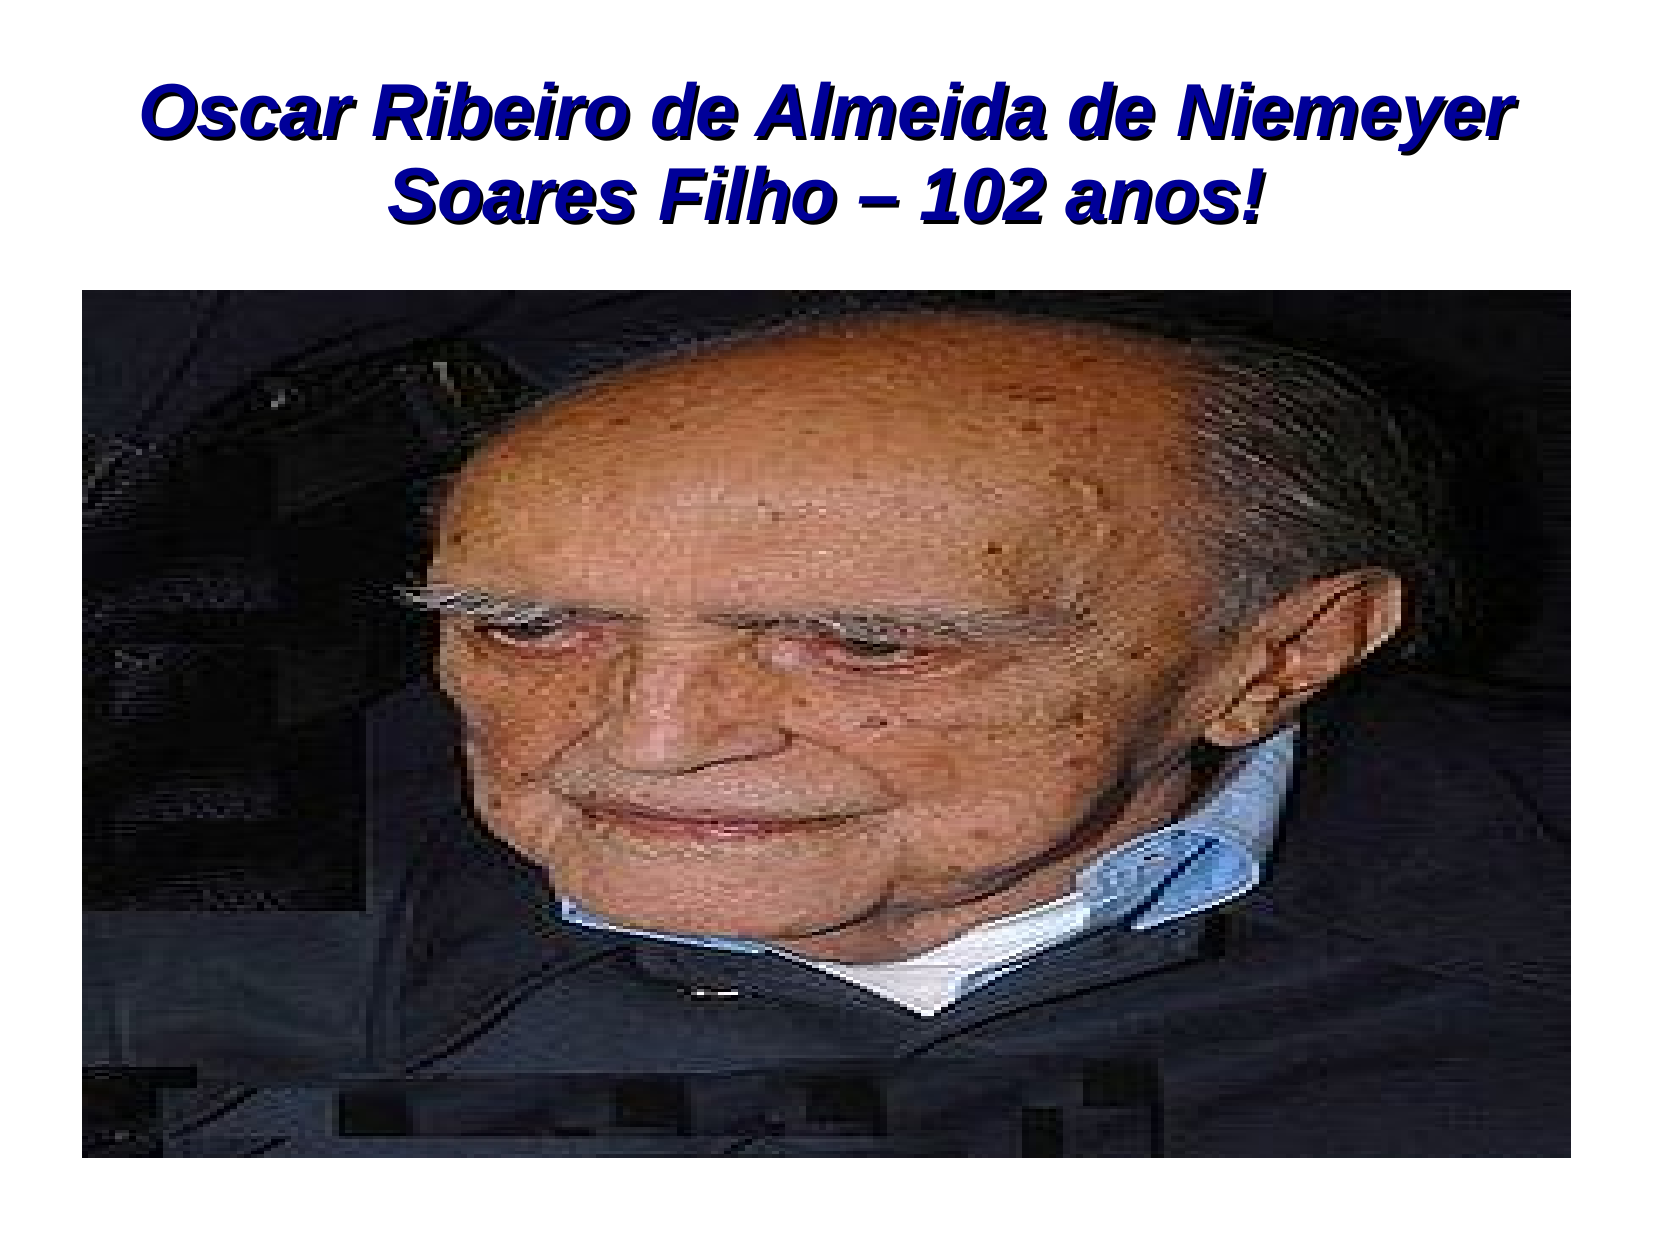

# Oscar Ribeiro de Almeida de Niemeyer Soares Filho – 102 anos!
8